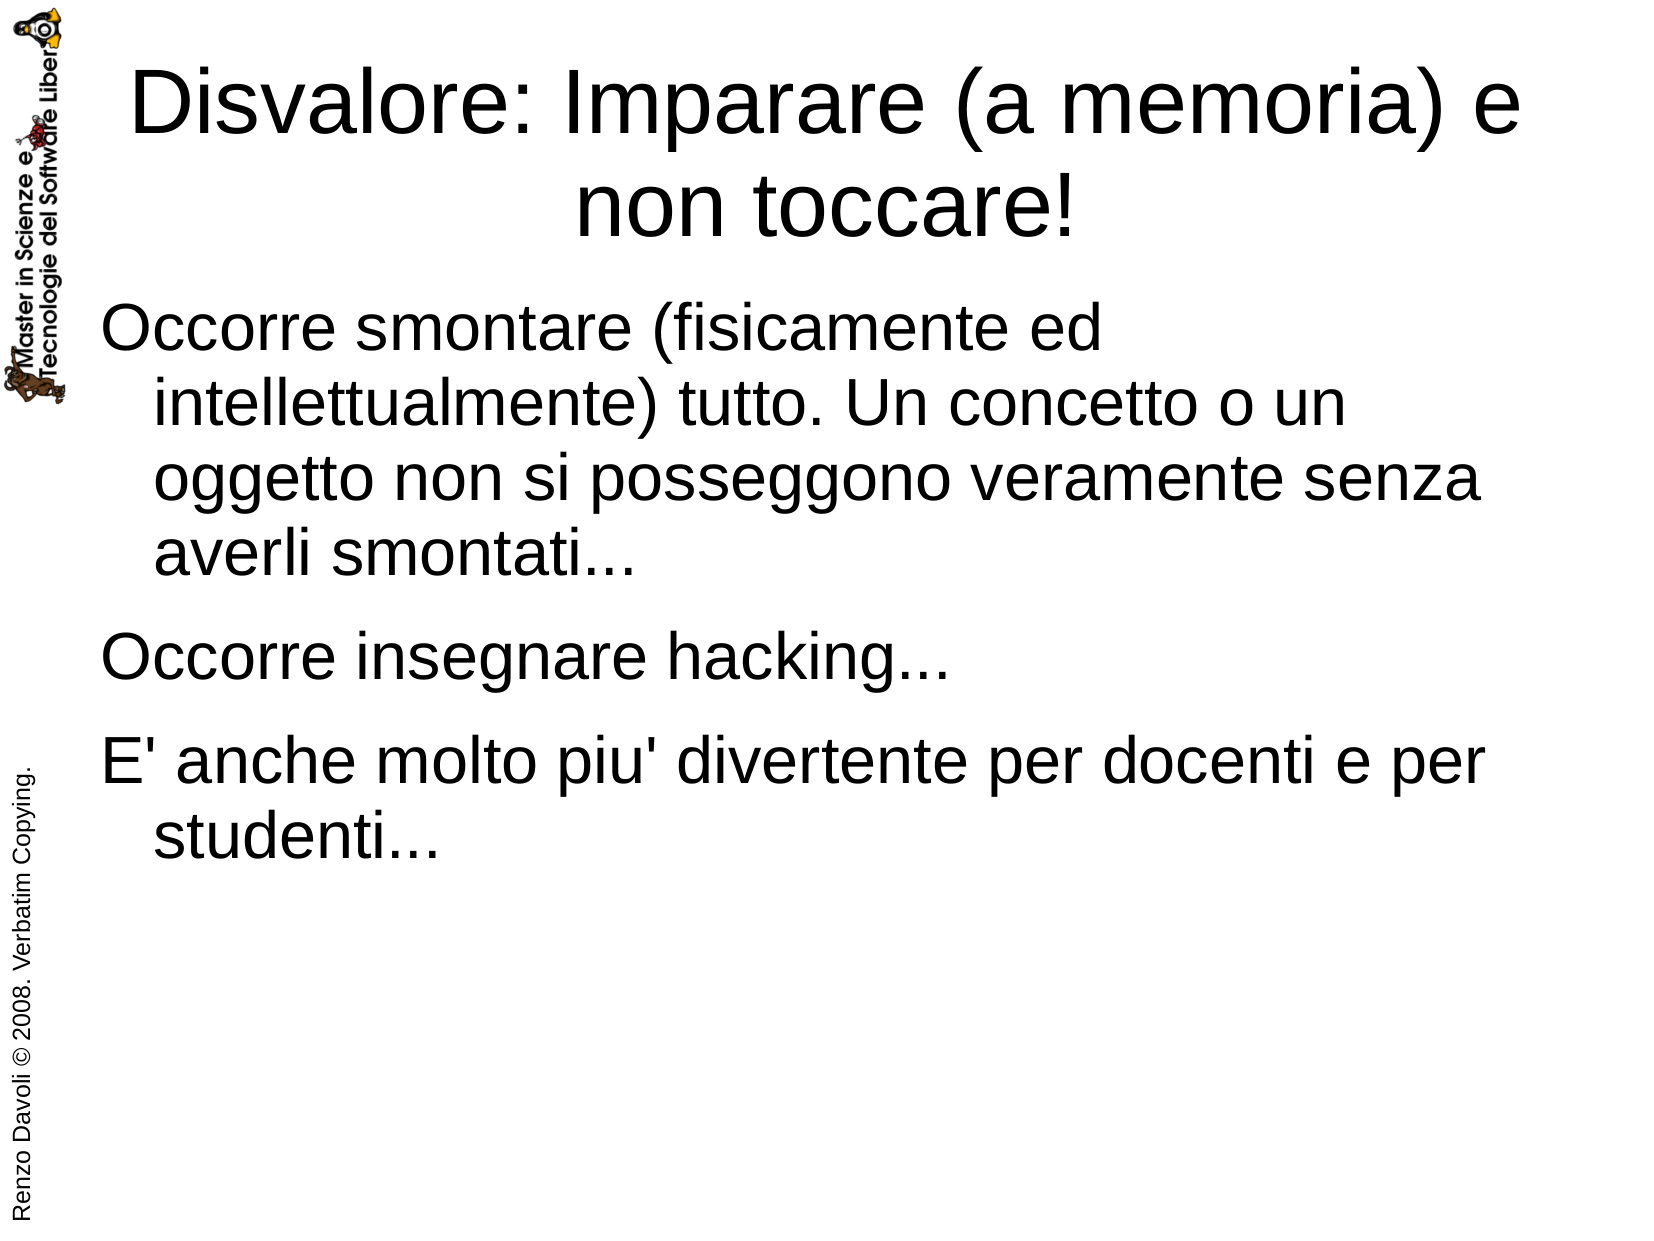

# Disvalore: Imparare (a memoria) e non toccare!
Occorre smontare (fisicamente ed intellettualmente) tutto. Un concetto o un oggetto non si posseggono veramente senza averli smontati...
Occorre insegnare hacking...
E' anche molto piu' divertente per docenti e per studenti...